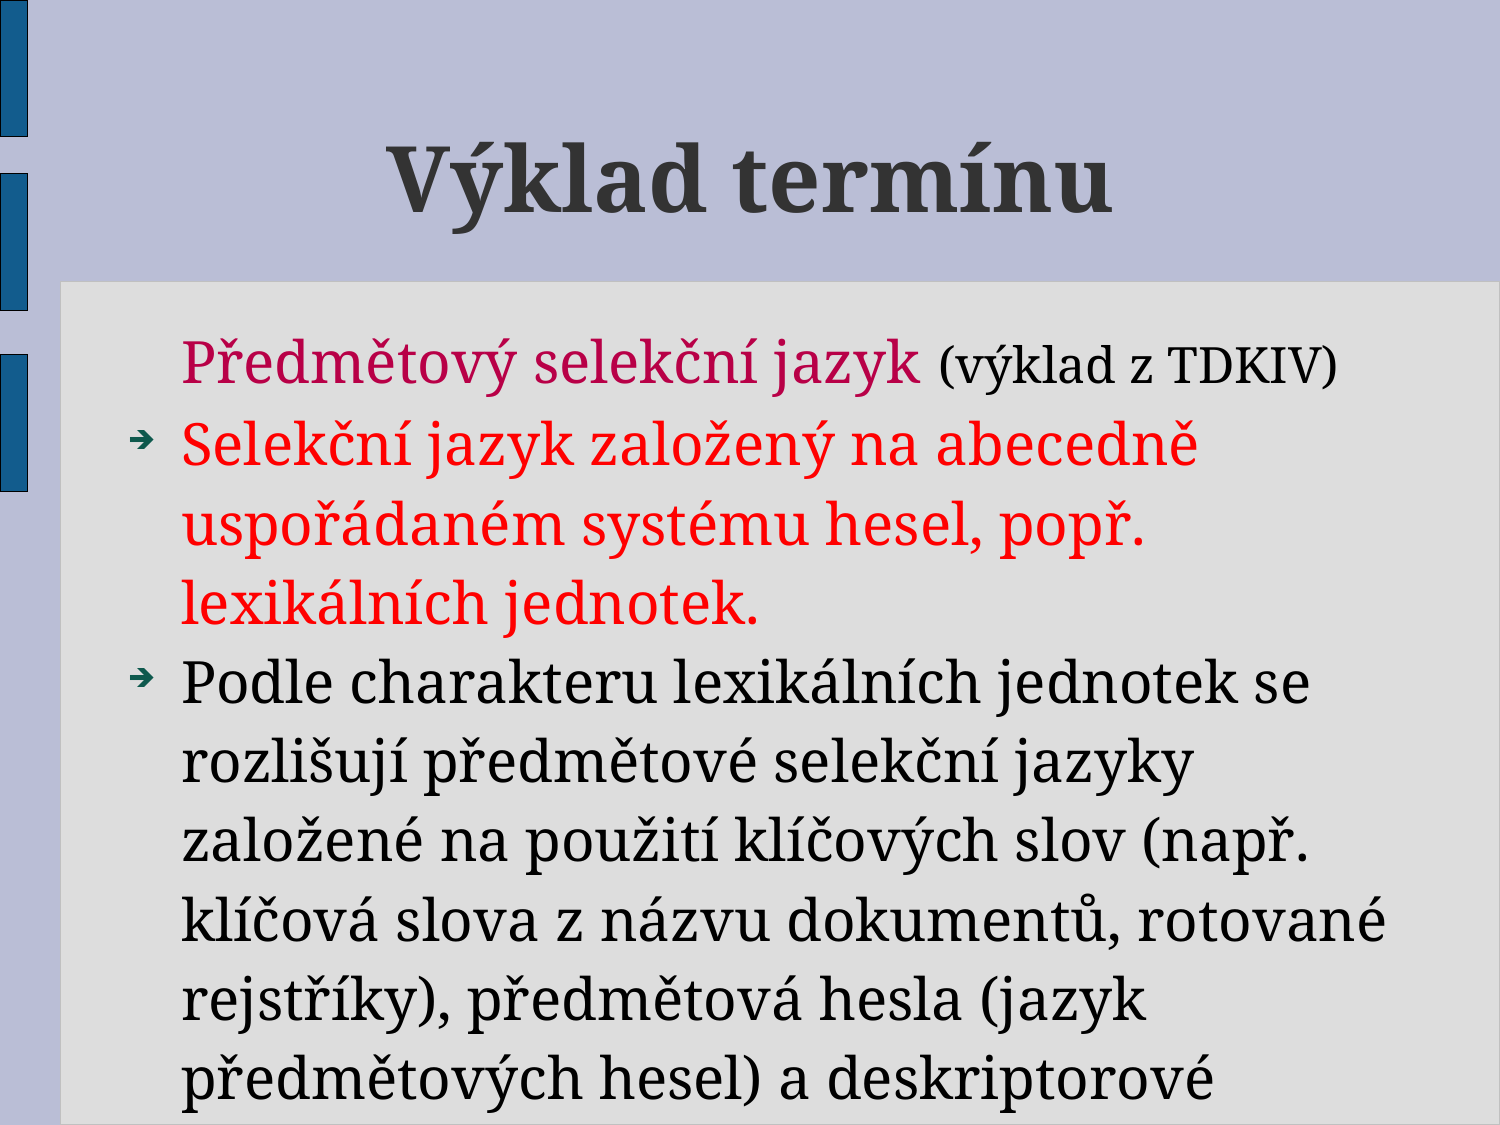

# Výklad termínu
Předmětový selekční jazyk (výklad z TDKIV)
Selekční jazyk založený na abecedně uspořádaném systému hesel, popř. lexikálních jednotek.
Podle charakteru lexikálních jednotek se rozlišují předmětové selekční jazyky založené na použití klíčových slov (např. klíčová slova z názvu dokumentů, rotované rejstříky), předmětová hesla (jazyk předmětových hesel) a deskriptorové selekční jazyky.